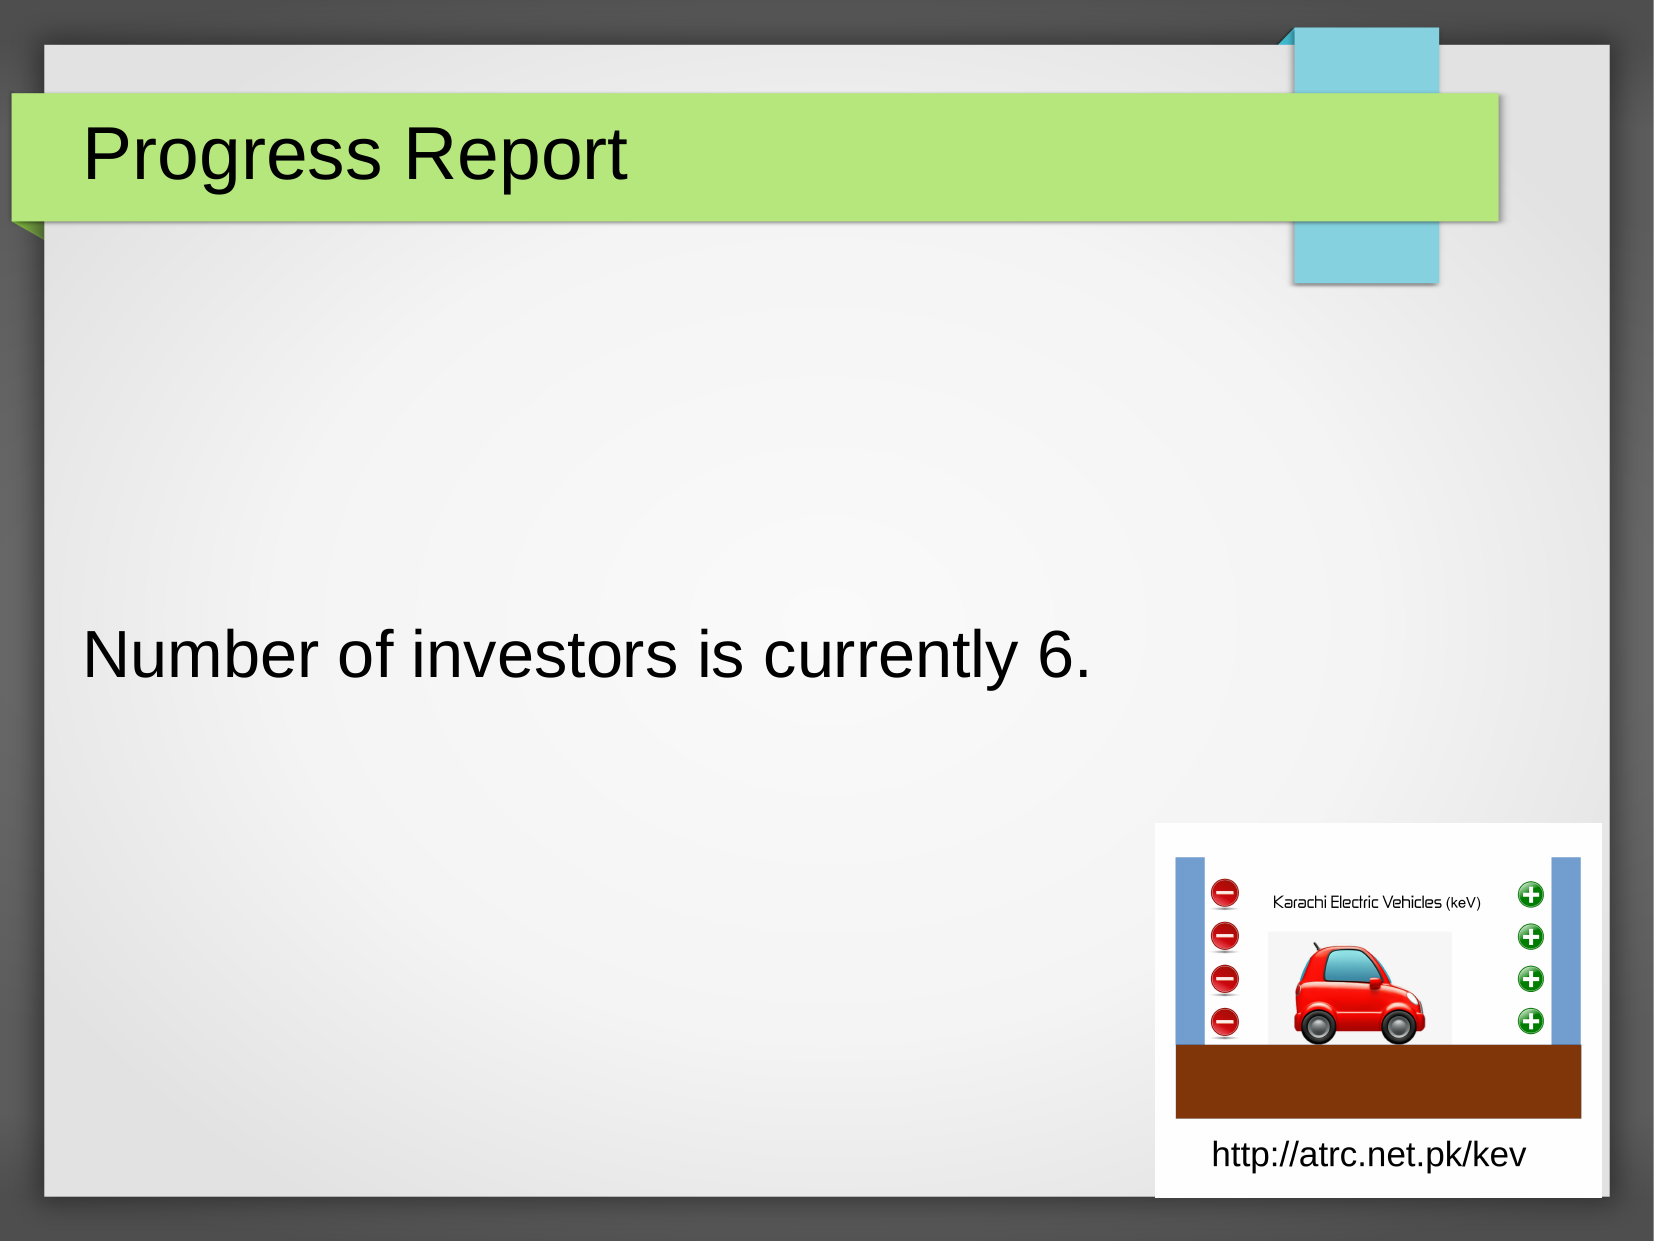

# Progress Report
Number of investors is currently 6.